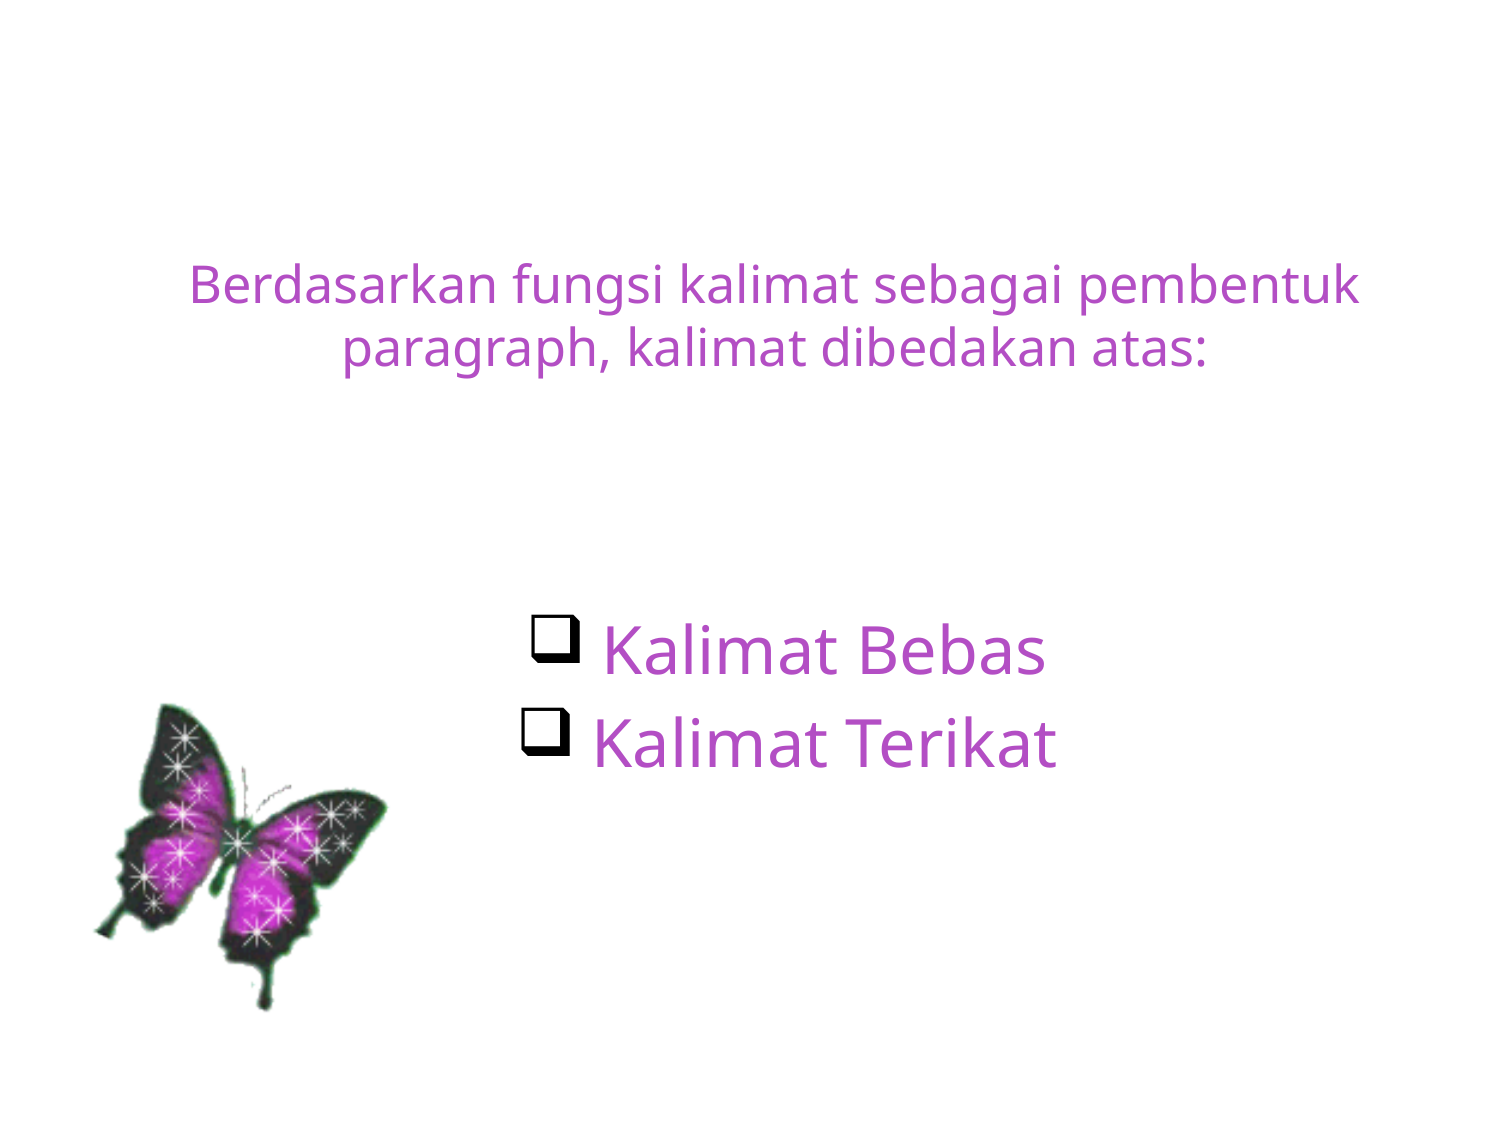

# Berdasarkan fungsi kalimat sebagai pembentuk paragraph, kalimat dibedakan atas:
Kalimat Bebas
Kalimat Terikat